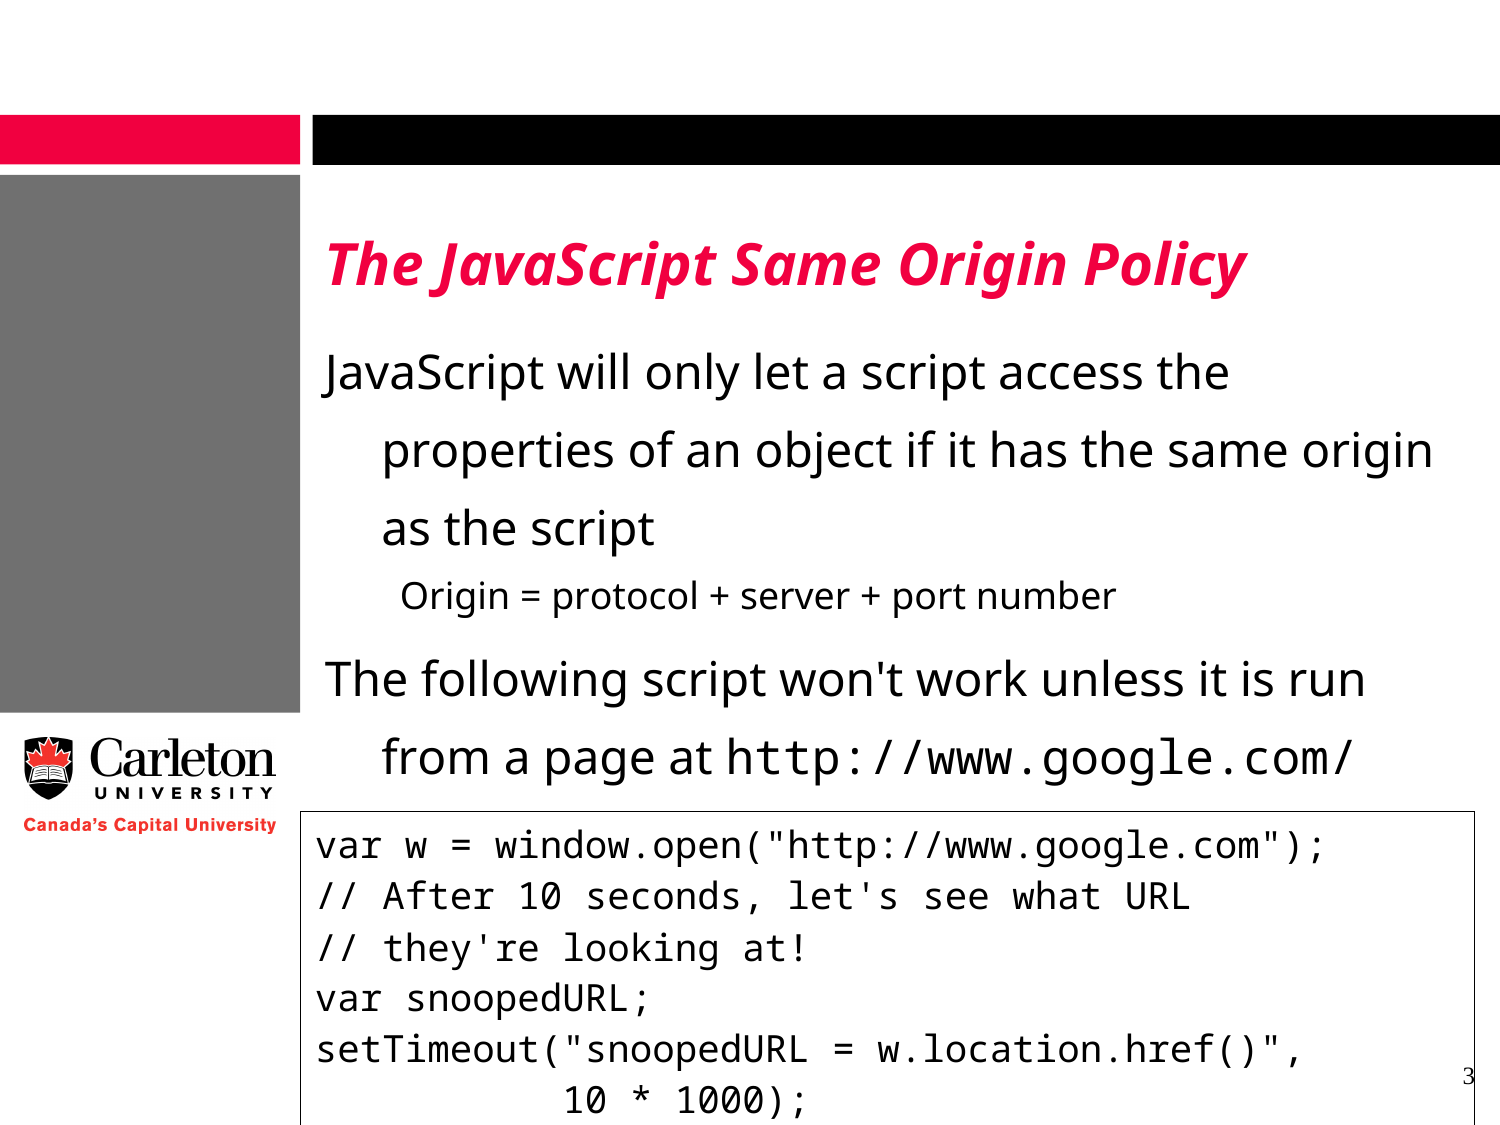

# The JavaScript Same Origin Policy
JavaScript will only let a script access the properties of an object if it has the same origin as the script
Origin = protocol + server + port number
The following script won't work unless it is run from a page at http://www.google.com/
var w = window.open("http://www.google.com");
// After 10 seconds, let's see what URL
// they're looking at!
var snoopedURL;
setTimeout("snoopedURL = w.location.href()",
 10 * 1000);
3